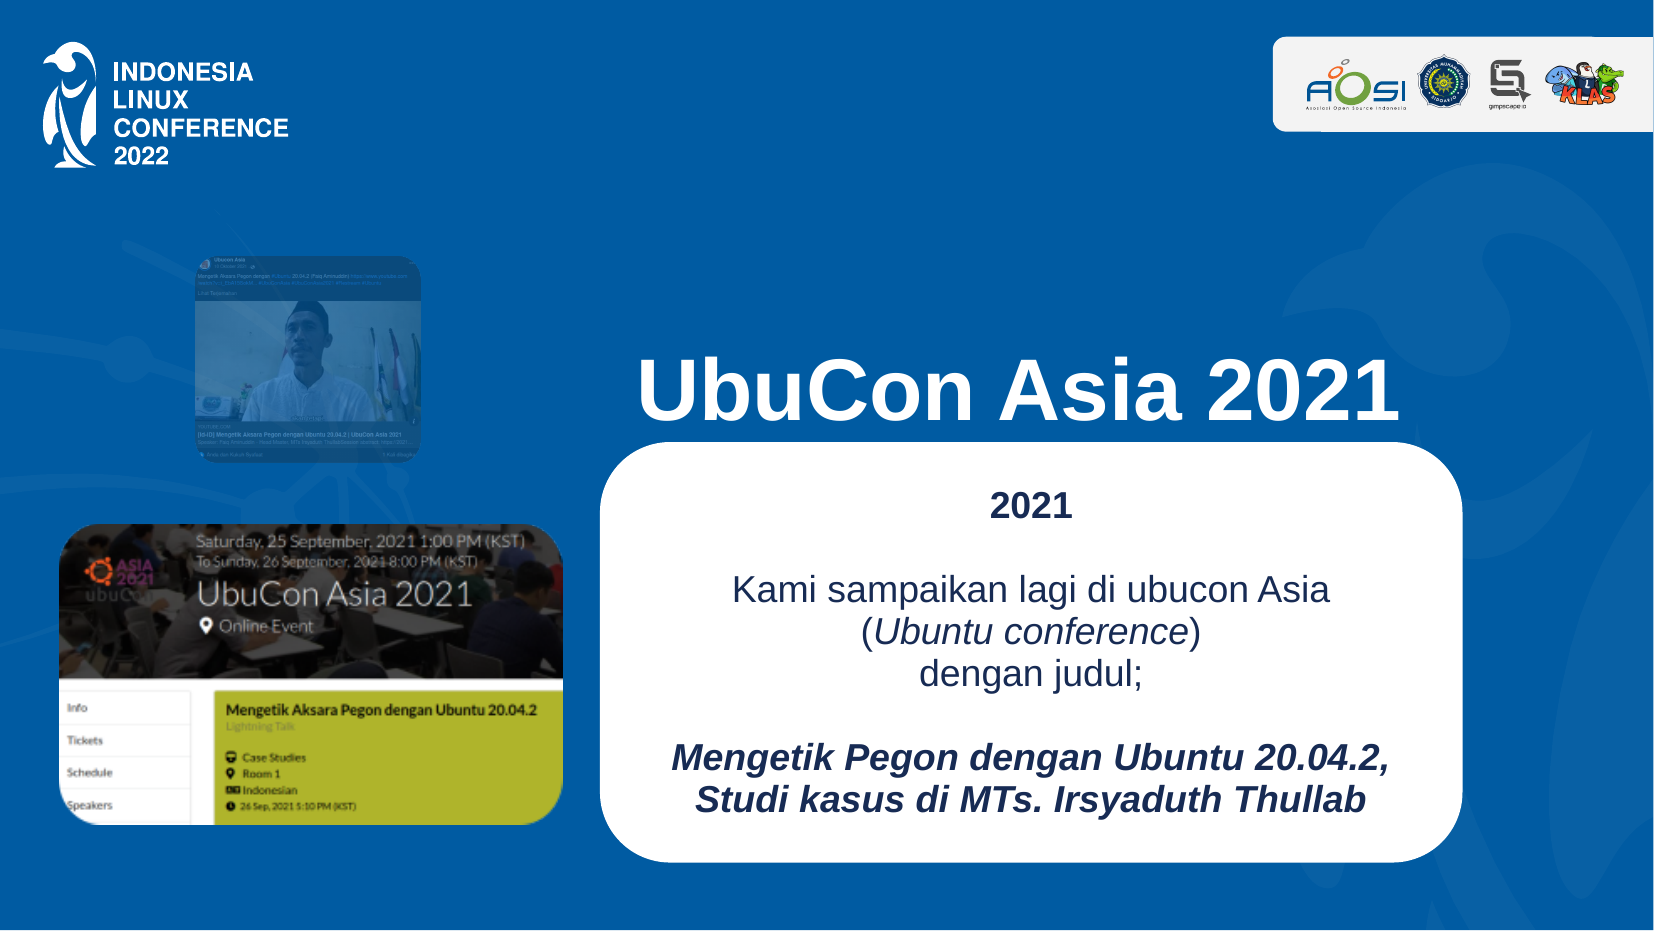

# UbuCon Asia 2021
2021
Kami sampaikan lagi di ubucon Asia
(Ubuntu conference)
dengan judul;
Mengetik Pegon dengan Ubuntu 20.04.2,
Studi kasus di MTs. Irsyaduth Thullab